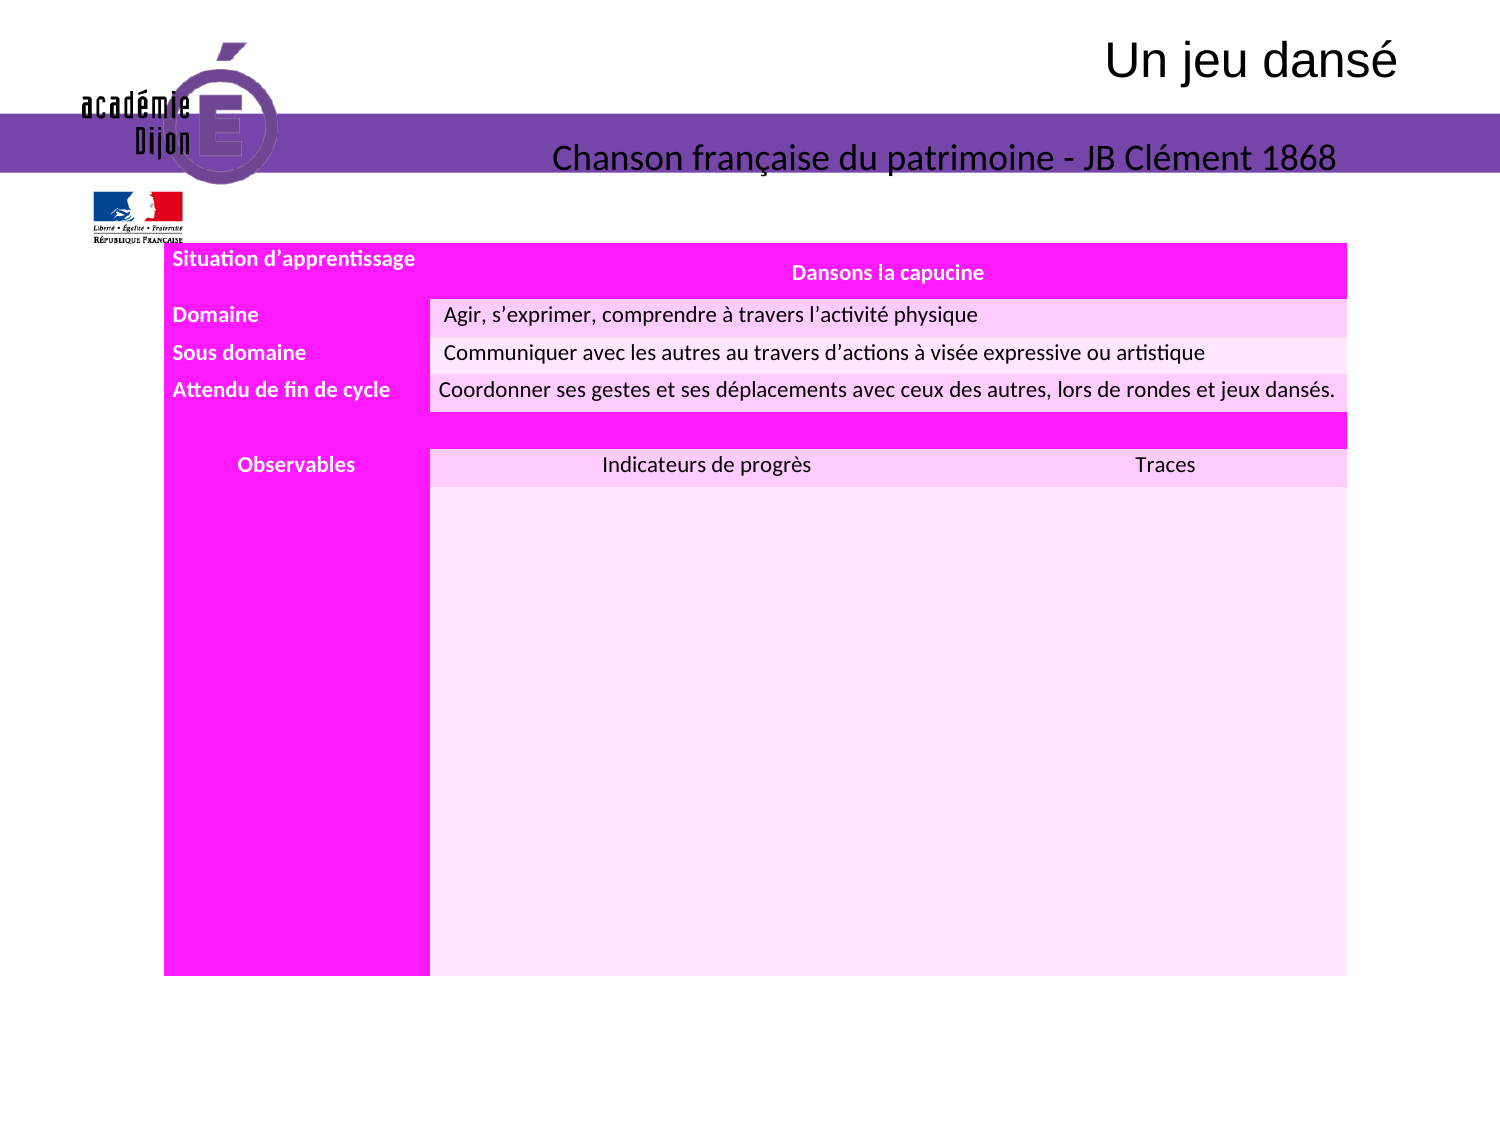

Un jeu dansé
Chanson française du patrimoine - JB Clément 1868
| Situation d’apprentissage | Dansons la capucine | |
| --- | --- | --- |
| Domaine | Agir, s’exprimer, comprendre à travers l’activité physique | |
| Sous domaine | Communiquer avec les autres au travers d’actions à visée expressive ou artistique | |
| Attendu de fin de cycle | Coordonner ses gestes et ses déplacements avec ceux des autres, lors de rondes et jeux dansés. | |
| | | |
| Observables | Indicateurs de progrès | Traces |
| | | |